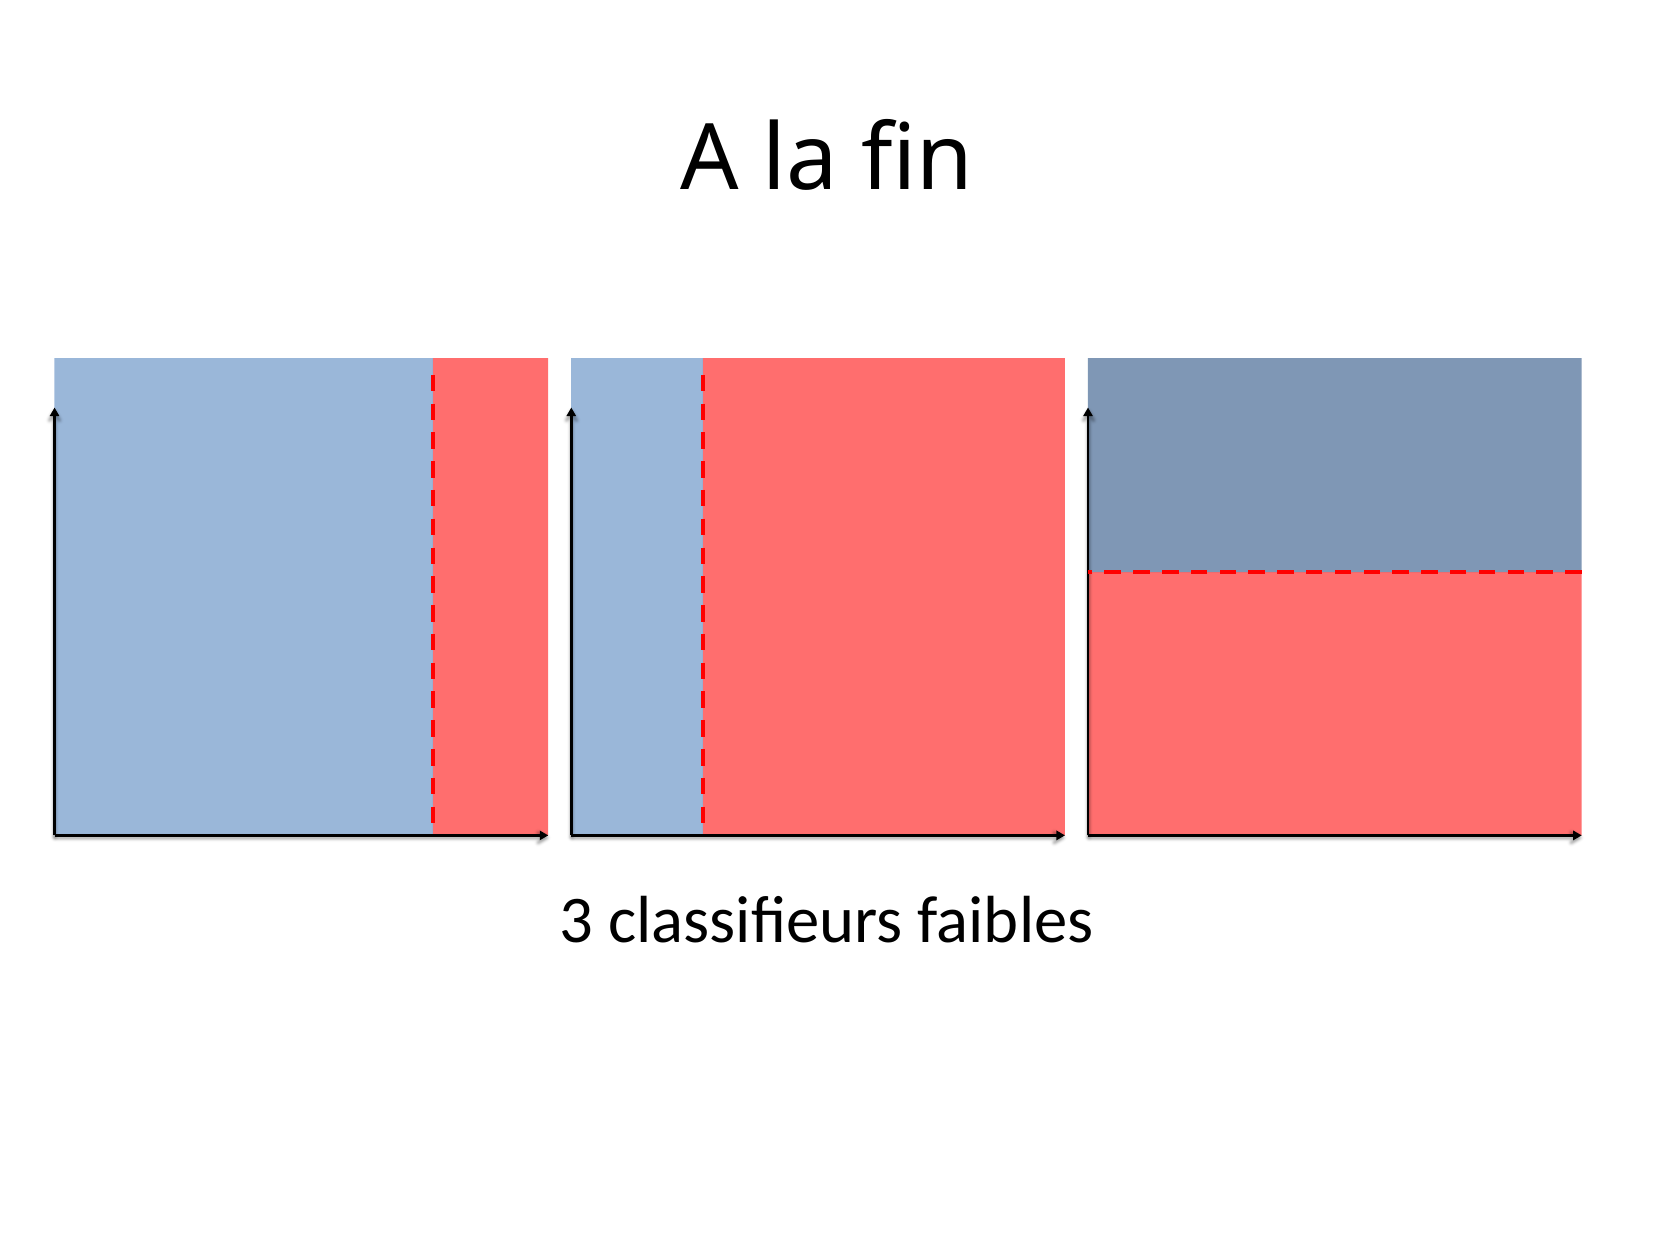

# A la fin
3 classifieurs faibles